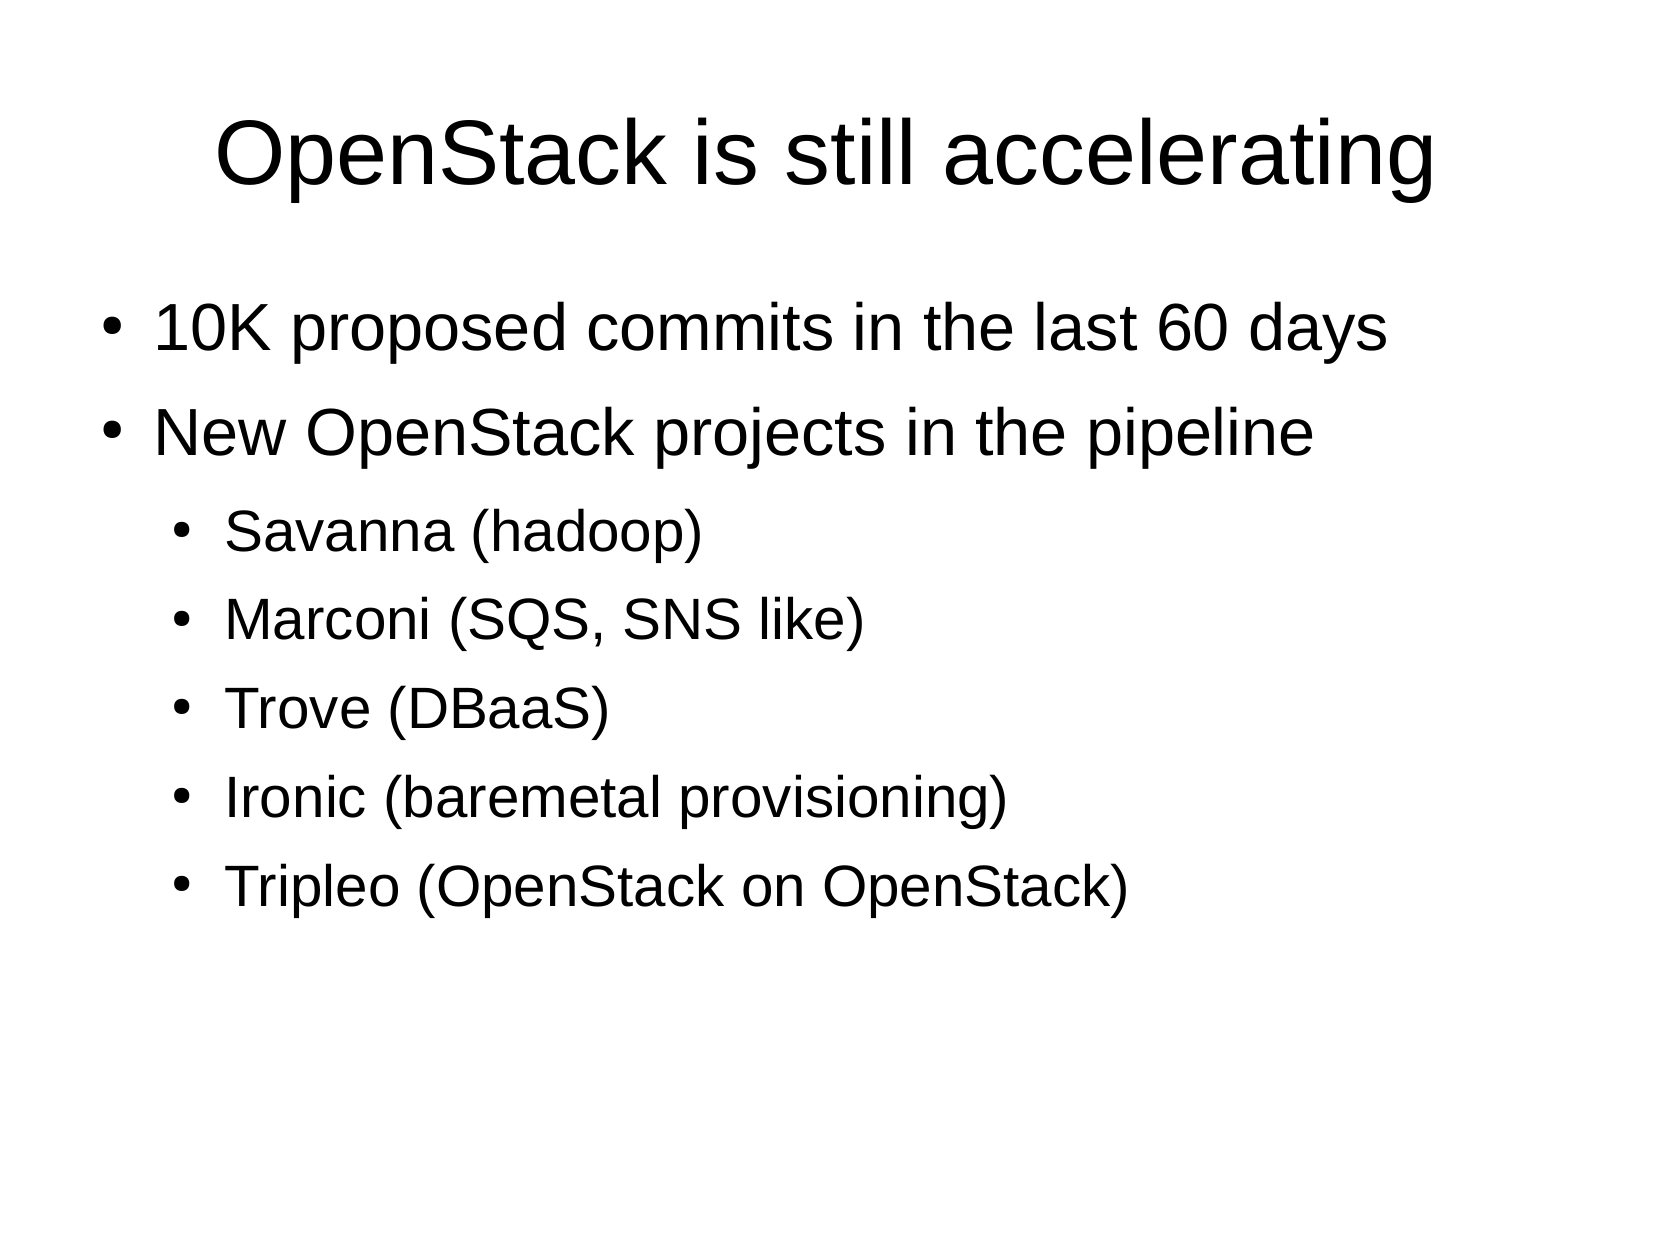

# OpenStack is still accelerating
10K proposed commits in the last 60 days
New OpenStack projects in the pipeline
Savanna (hadoop)
Marconi (SQS, SNS like)
Trove (DBaaS)
Ironic (baremetal provisioning)
Tripleo (OpenStack on OpenStack)